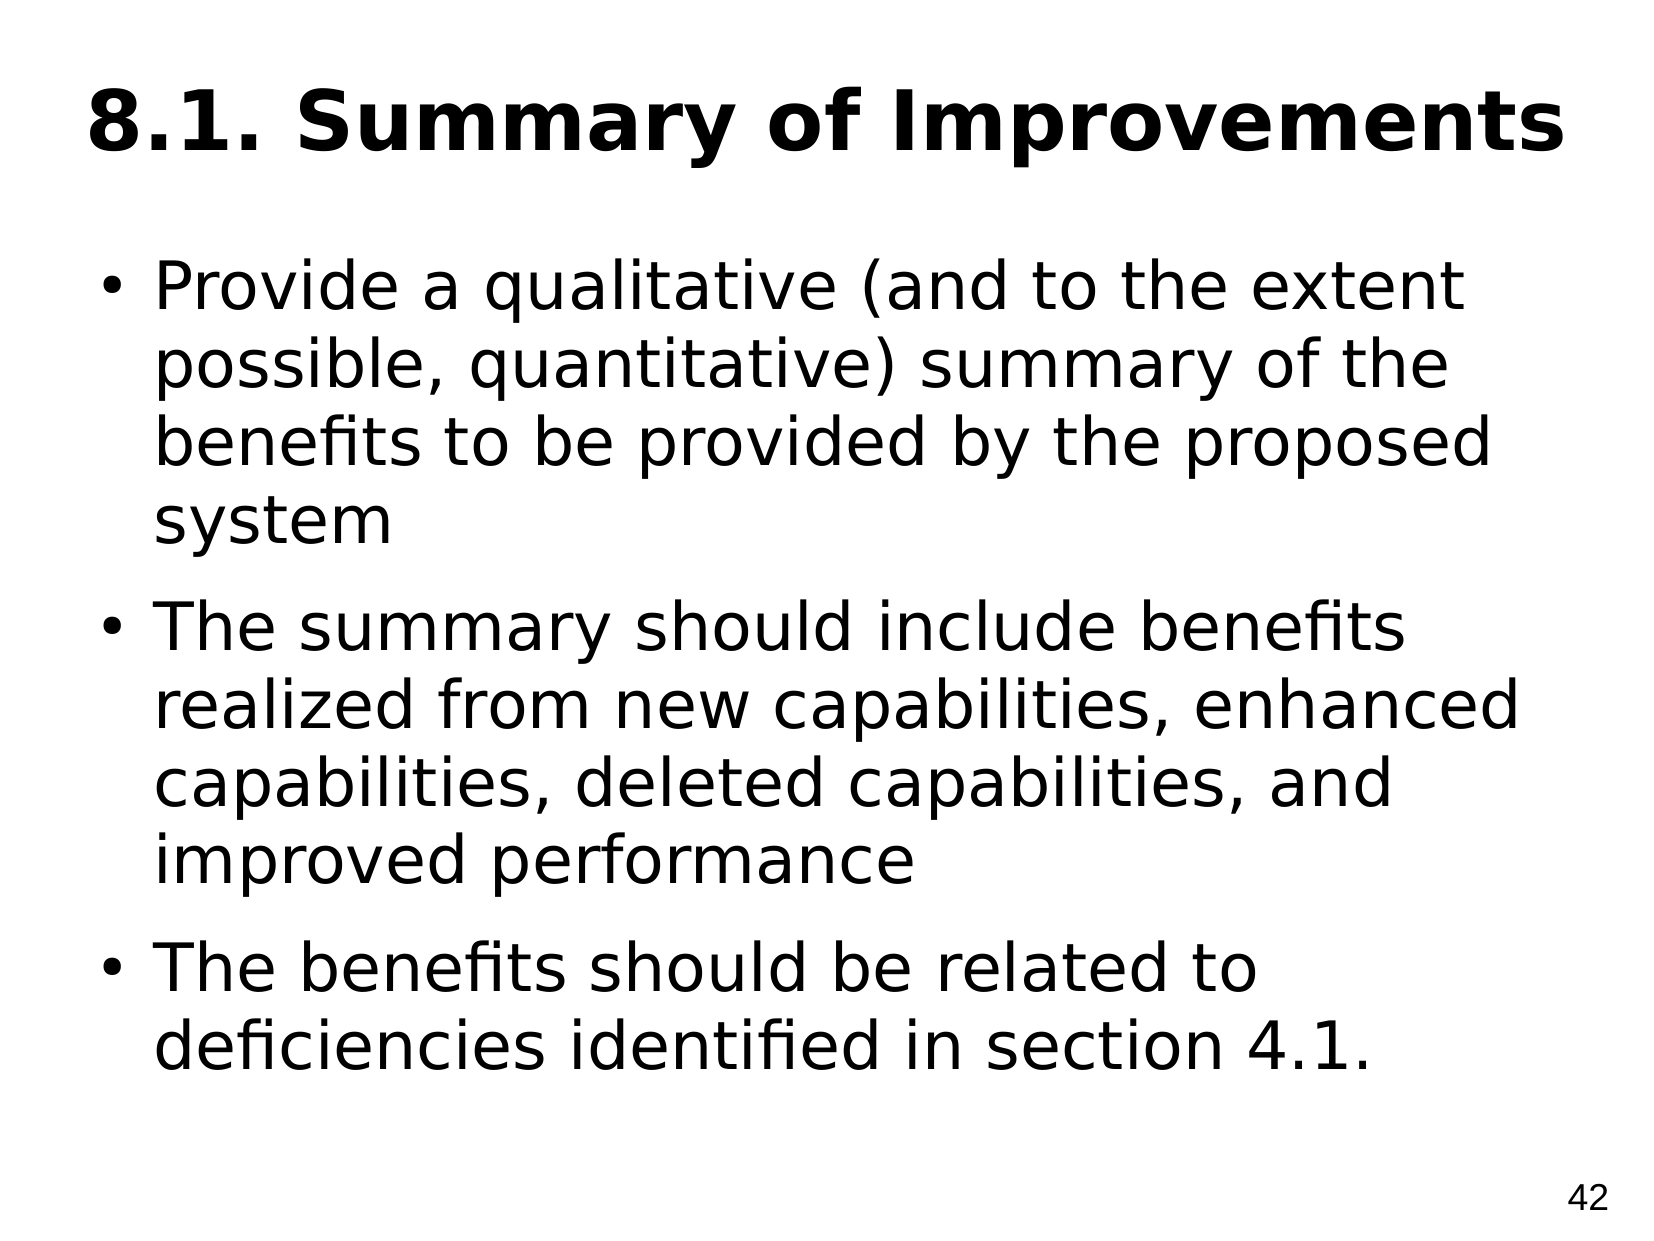

# 8.1. Summary of Improvements
Provide a qualitative (and to the extent possible, quantitative) summary of the benefits to be provided by the proposed system
The summary should include benefits realized from new capabilities, enhanced capabilities, deleted capabilities, and improved performance
The benefits should be related to deficiencies identified in section 4.1.